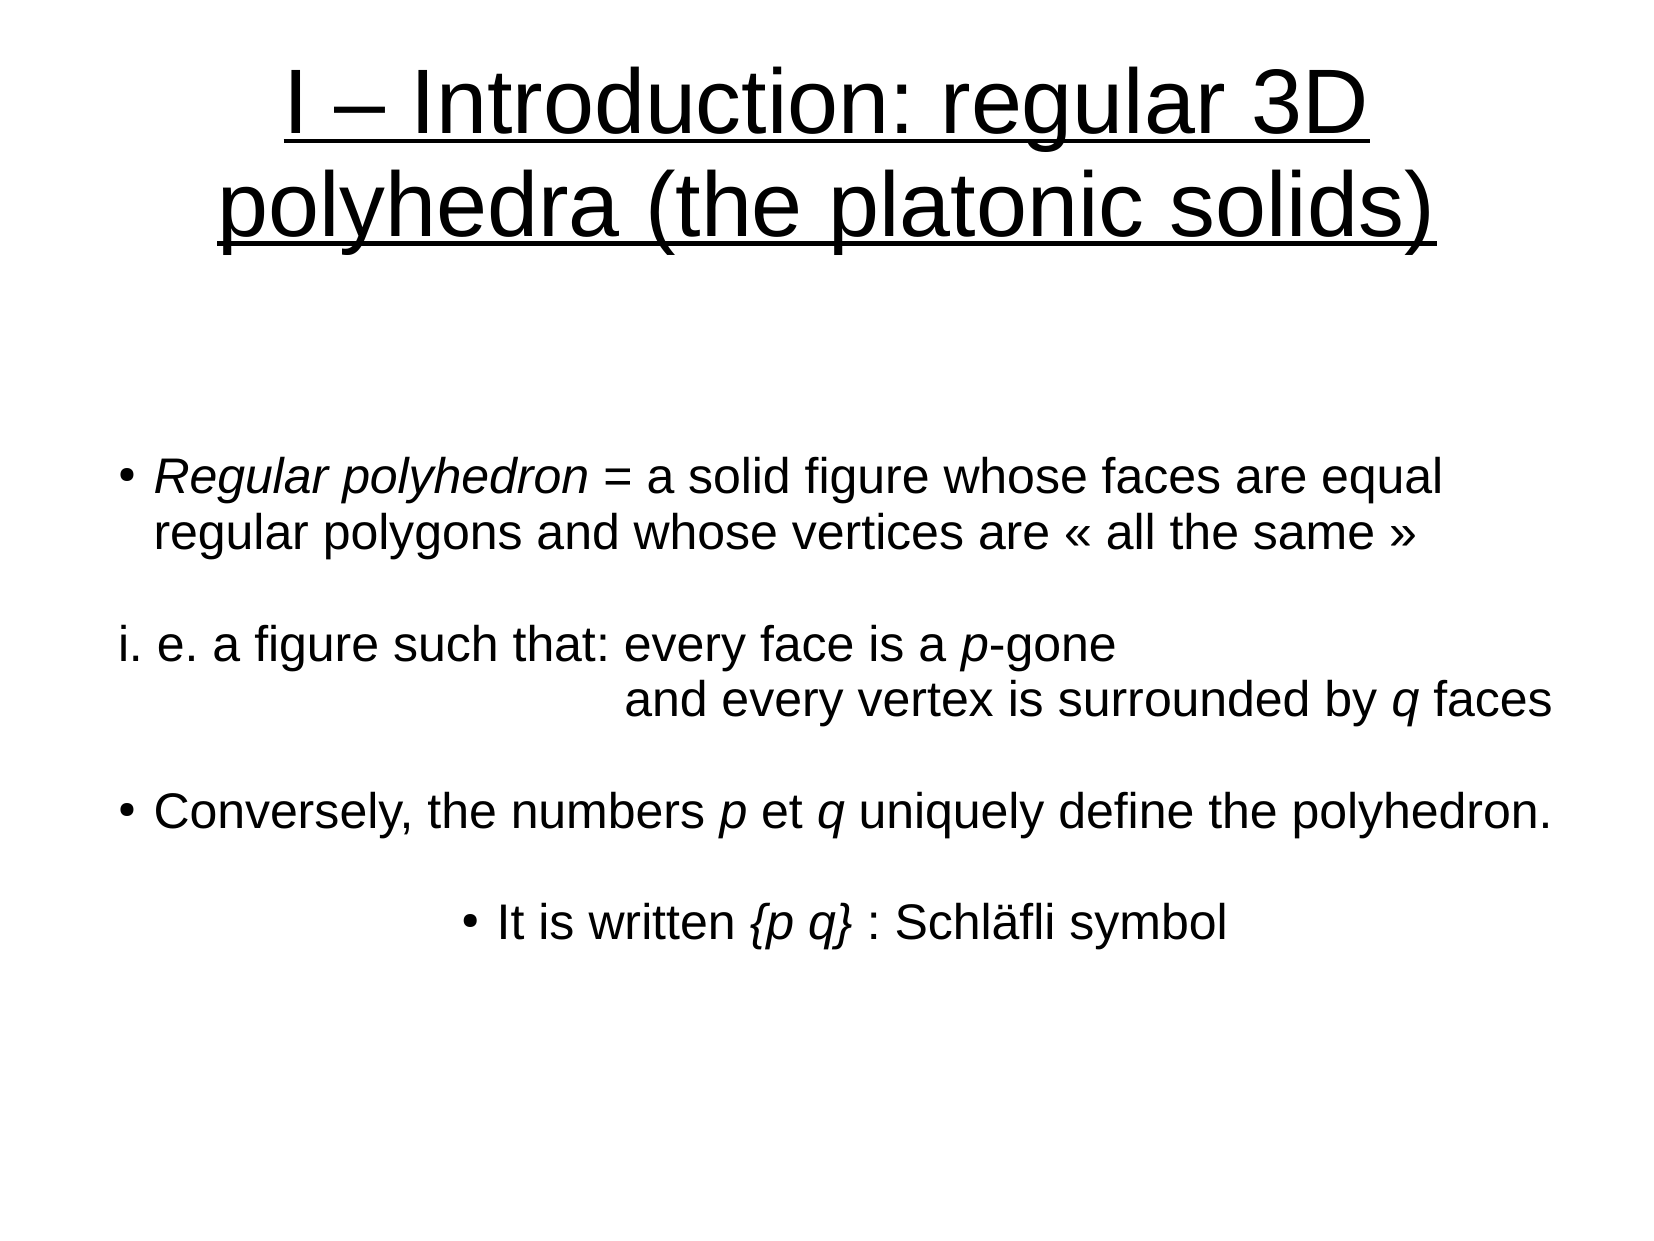

# I – Introduction: regular 3D polyhedra (the platonic solids)
Regular polyhedron = a solid figure whose faces are equal regular polygons and whose vertices are « all the same »
i. e. a figure such that: every face is a p-gone
						 and every vertex is surrounded by q faces
Conversely, the numbers p et q uniquely define the polyhedron.
It is written {p q} : Schläfli symbol